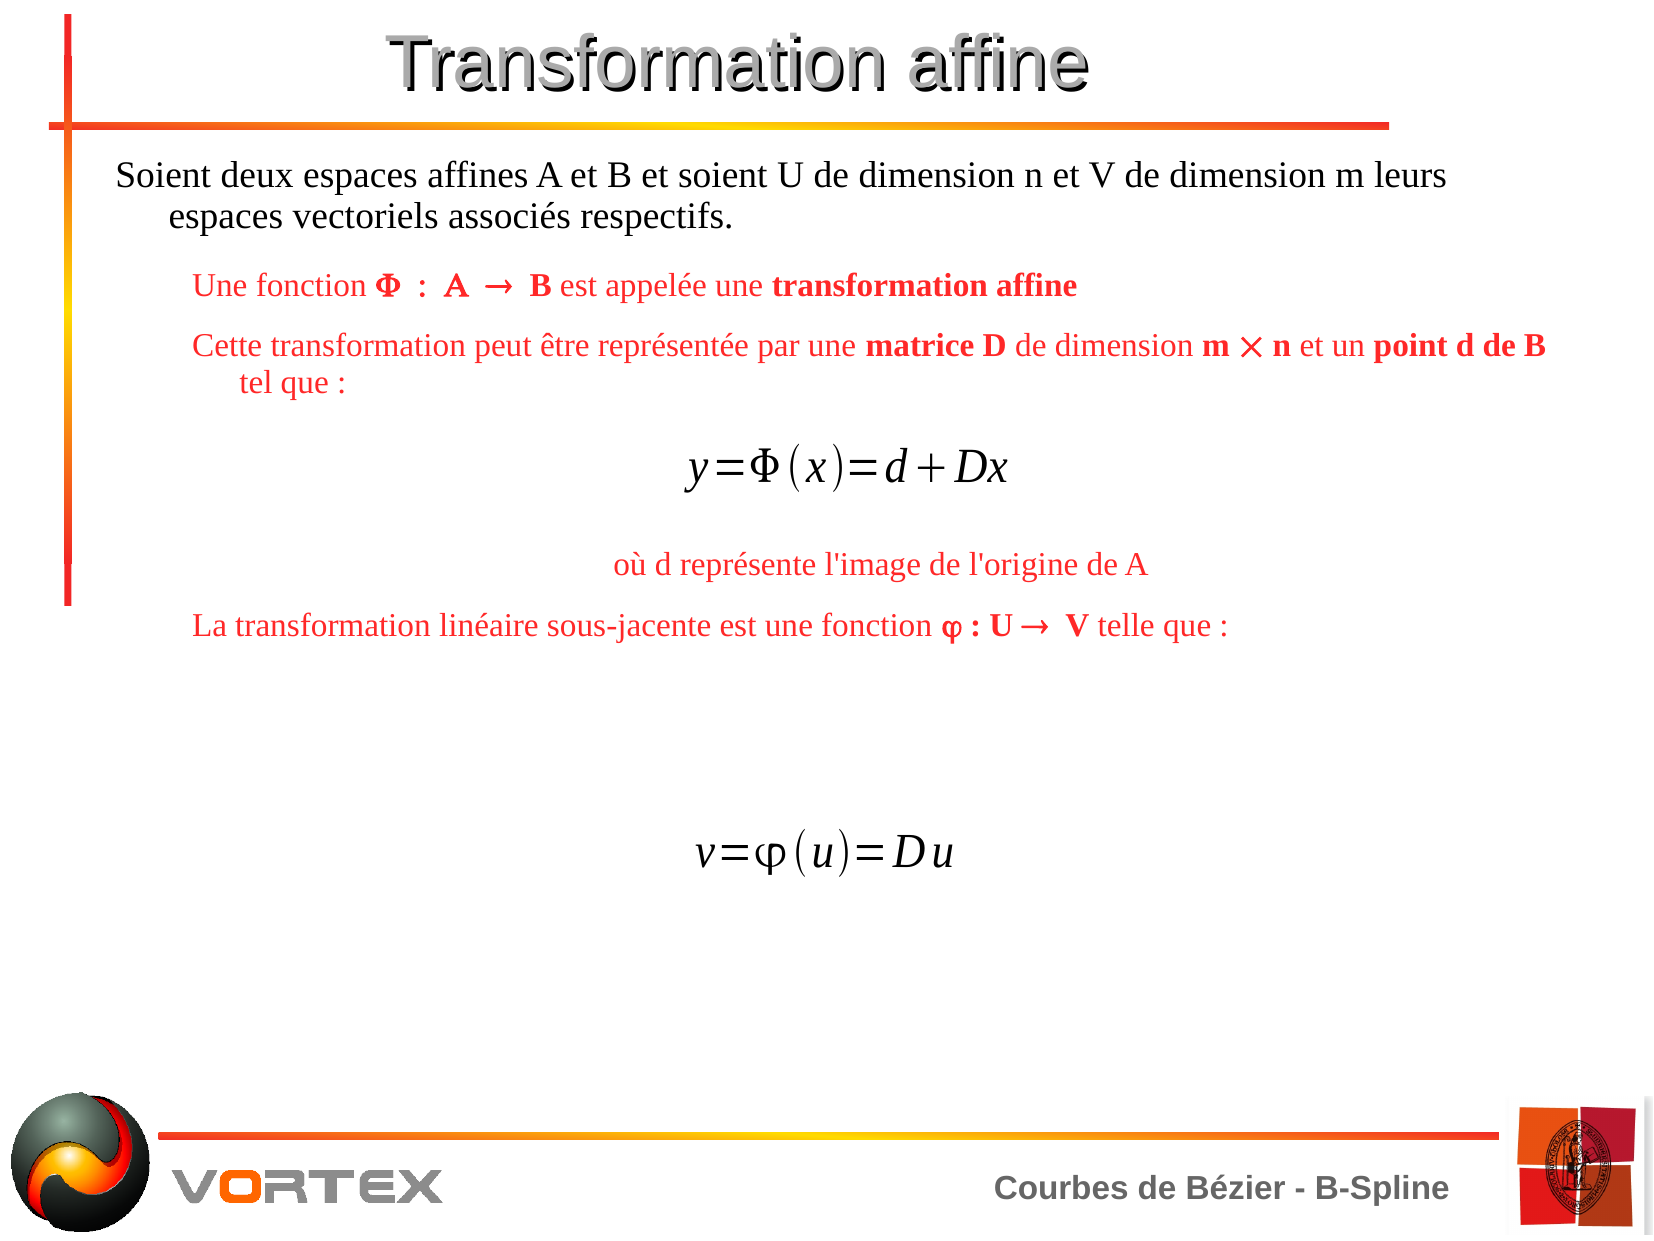

# Transformation affine
Soient deux espaces affines A et B et soient U de dimension n et V de dimension m leurs espaces vectoriels associés respectifs.
Une fonction  : A  B est appelée une transformation affine
Cette transformation peut être représentée par une matrice D de dimension m  n et un point d de B tel que :
où d représente l'image de l'origine de A
La transformation linéaire sous-jacente est une fonction  : U  V telle que :